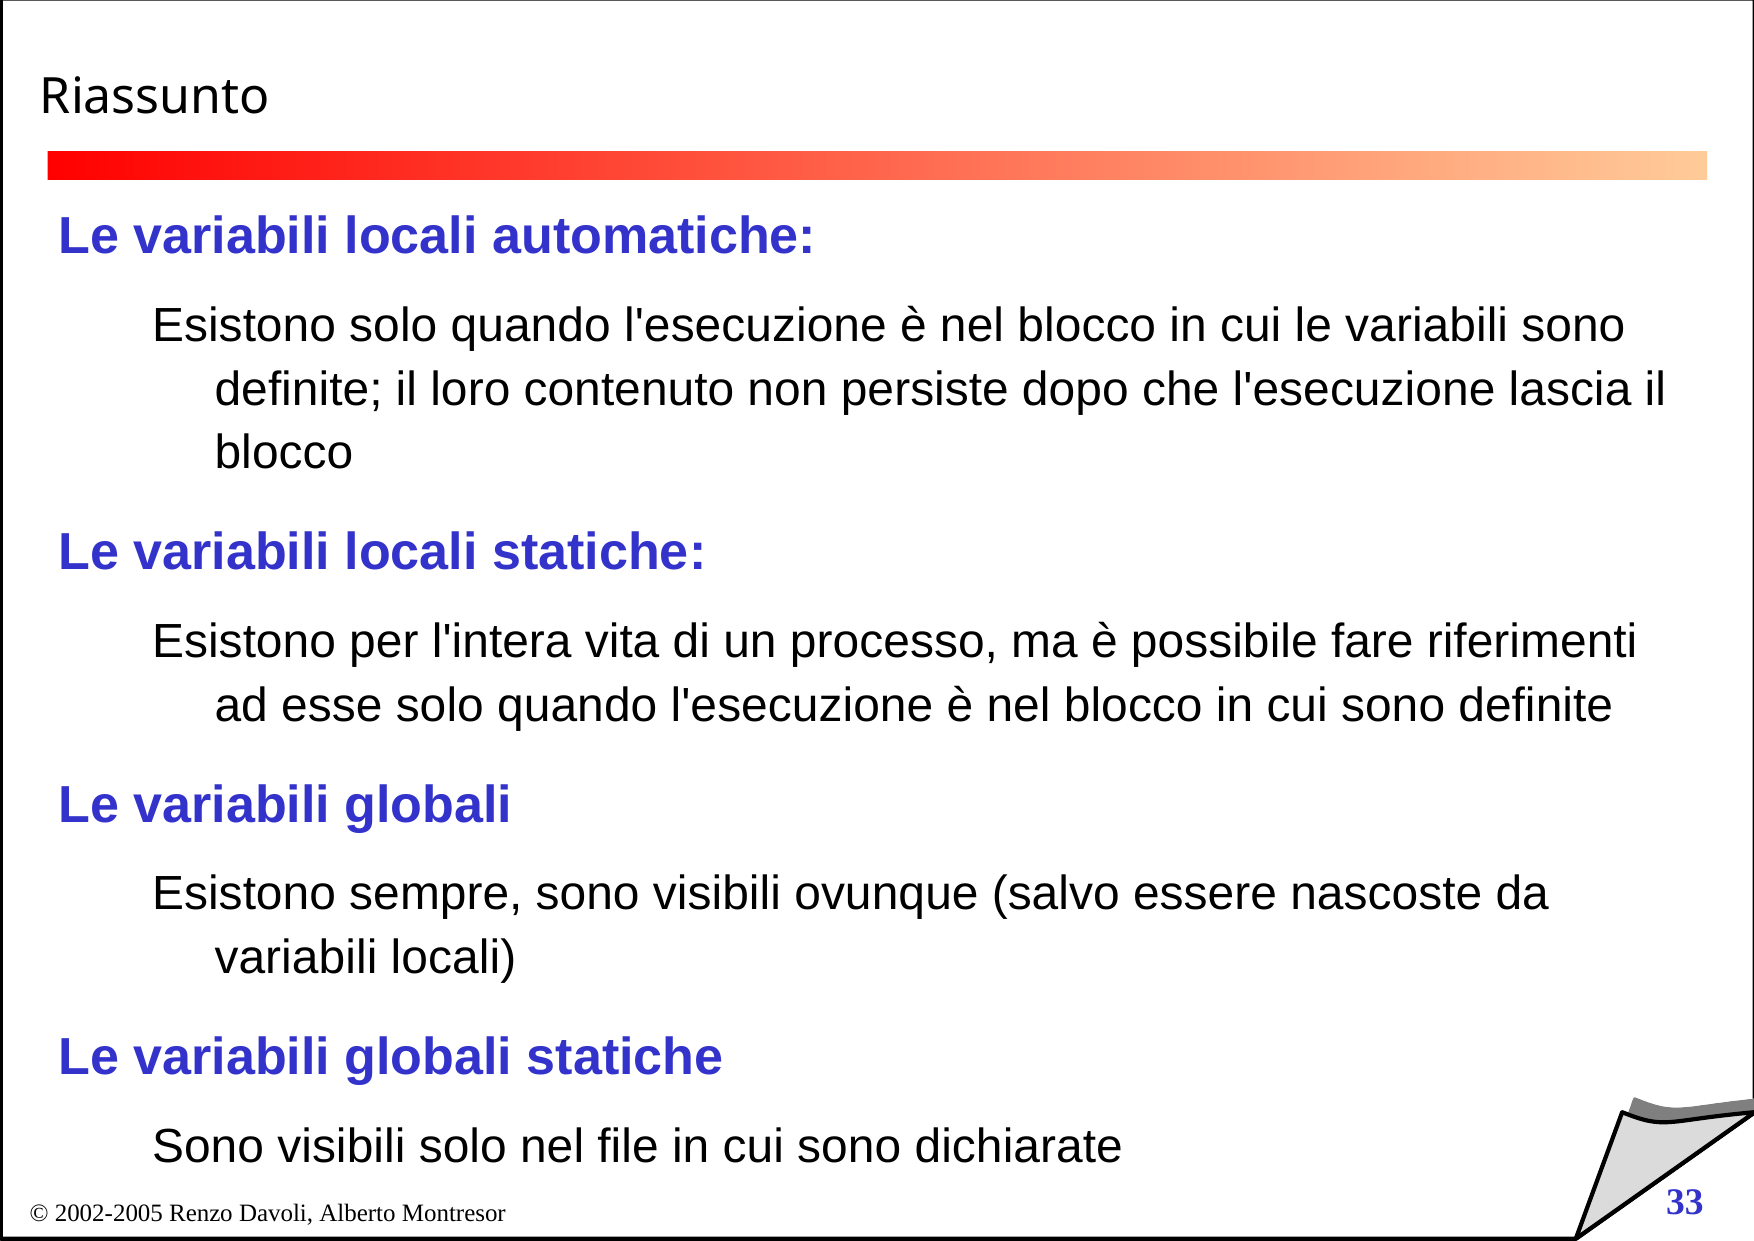

# Riassunto
Le variabili locali automatiche:
Esistono solo quando l'esecuzione è nel blocco in cui le variabili sono definite; il loro contenuto non persiste dopo che l'esecuzione lascia il blocco
Le variabili locali statiche:
Esistono per l'intera vita di un processo, ma è possibile fare riferimenti ad esse solo quando l'esecuzione è nel blocco in cui sono definite
Le variabili globali
Esistono sempre, sono visibili ovunque (salvo essere nascoste da variabili locali)
Le variabili globali statiche
Sono visibili solo nel file in cui sono dichiarate